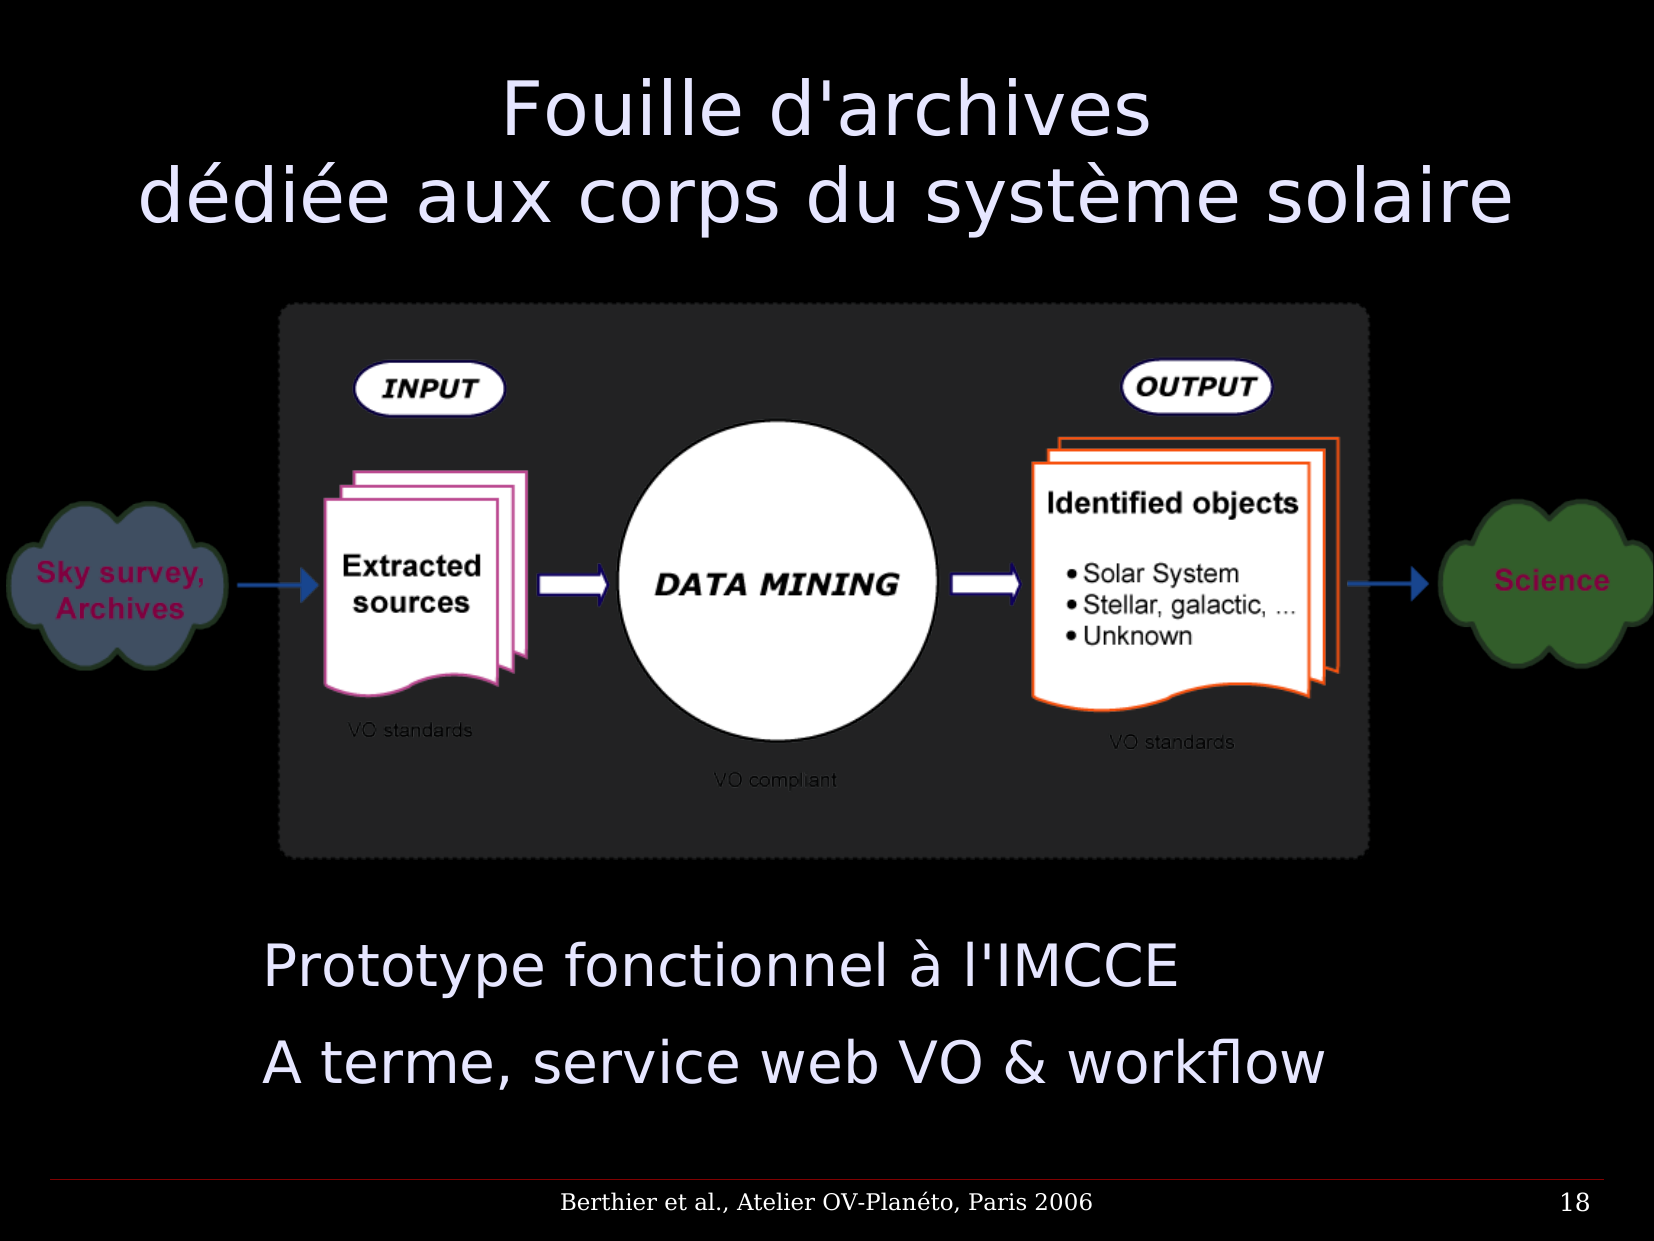

# Fouille d'archives dédiée aux corps du système solaire
Prototype fonctionnel à l'IMCCE
A terme, service web VO & workflow
18